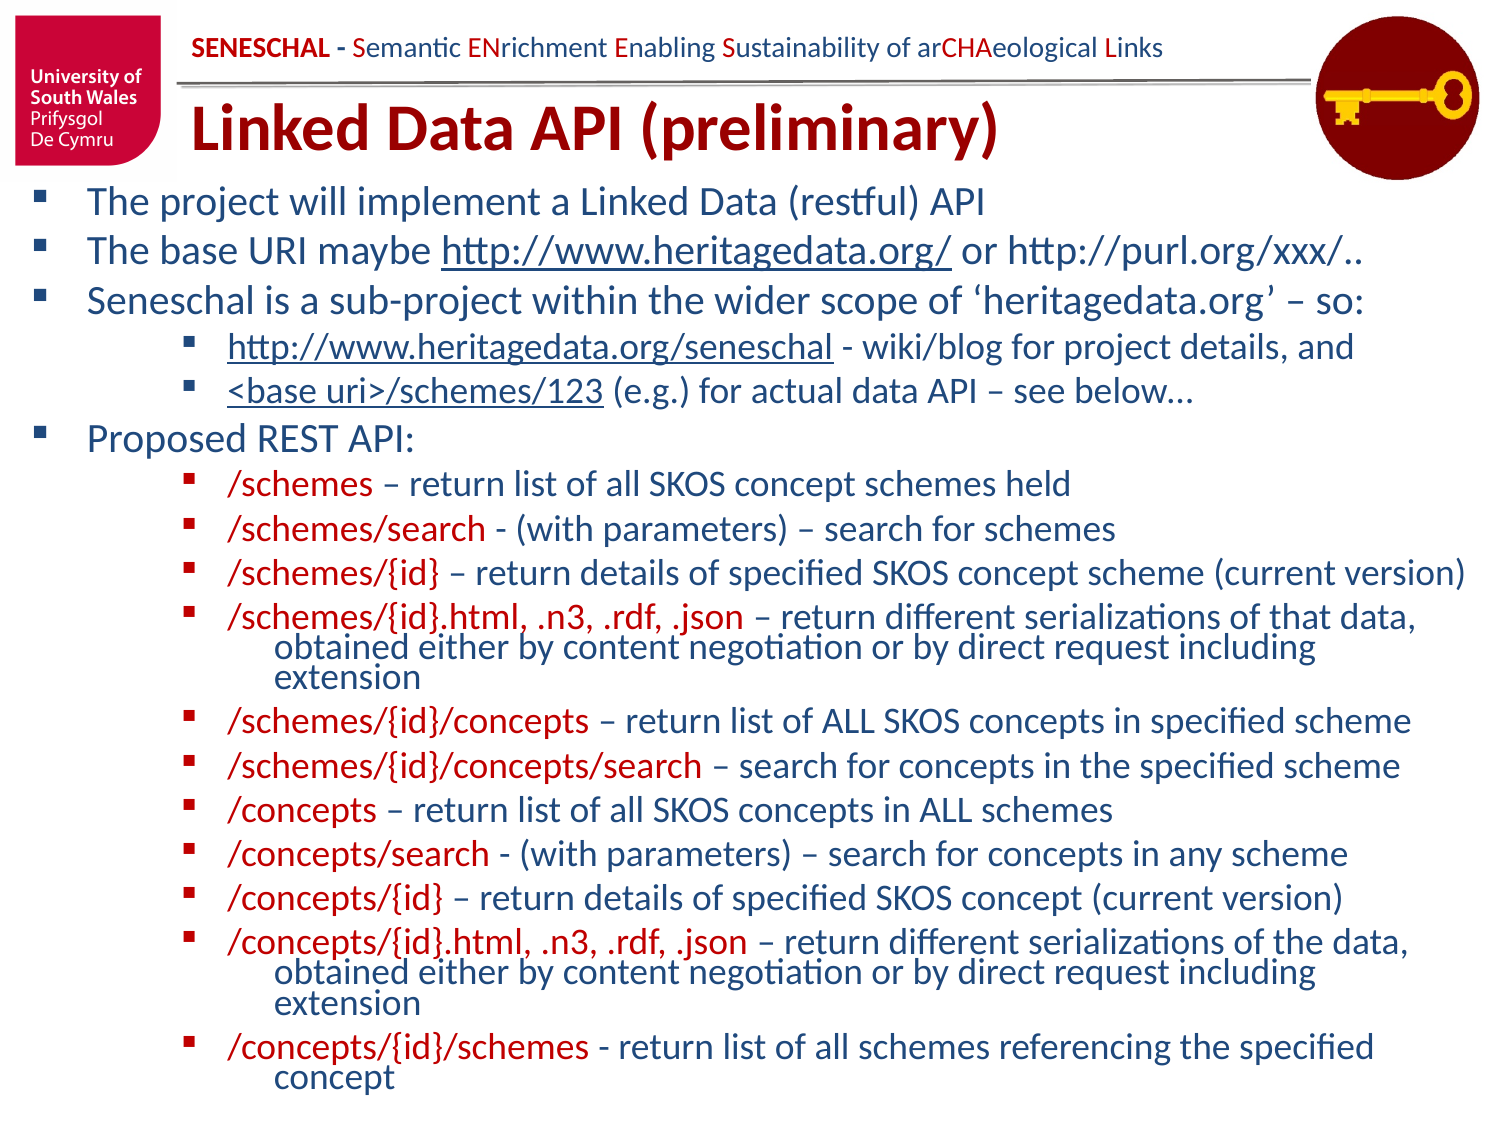

SENESCHAL - Semantic ENrichment Enabling Sustainability of arCHAeological Links
# Linked Data API (preliminary)
The project will implement a Linked Data (restful) API
The base URI maybe http://www.heritagedata.org/ or http://purl.org/xxx/..
Seneschal is a sub-project within the wider scope of ‘heritagedata.org’ – so:
http://www.heritagedata.org/seneschal - wiki/blog for project details, and
<base uri>/schemes/123 (e.g.) for actual data API – see below…
Proposed REST API:
/schemes – return list of all SKOS concept schemes held
/schemes/search - (with parameters) – search for schemes
/schemes/{id} – return details of specified SKOS concept scheme (current version)
/schemes/{id}.html, .n3, .rdf, .json – return different serializations of that data, obtained either by content negotiation or by direct request including extension
/schemes/{id}/concepts – return list of ALL SKOS concepts in specified scheme
/schemes/{id}/concepts/search – search for concepts in the specified scheme
/concepts – return list of all SKOS concepts in ALL schemes
/concepts/search - (with parameters) – search for concepts in any scheme
/concepts/{id} – return details of specified SKOS concept (current version)
/concepts/{id}.html, .n3, .rdf, .json – return different serializations of the data, obtained either by content negotiation or by direct request including extension
/concepts/{id}/schemes - return list of all schemes referencing the specified concept